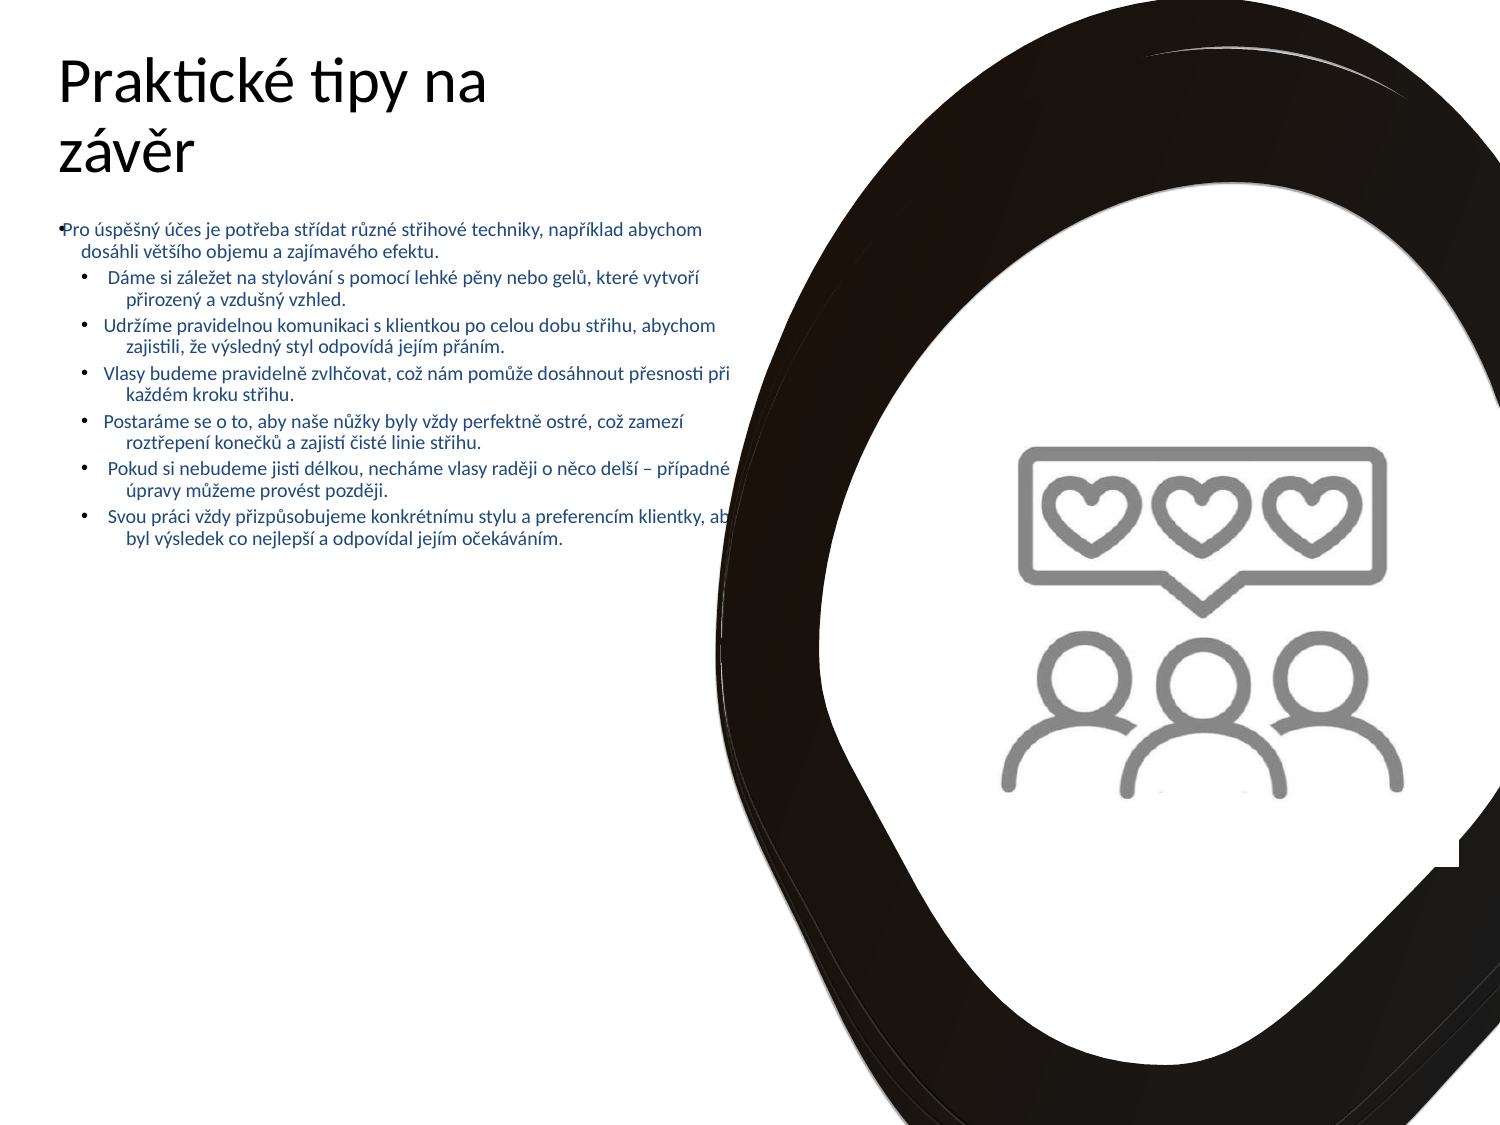

# Praktické tipy na závěr
Pro úspěšný účes je potřeba střídat různé střihové techniky, například abychom dosáhli většího objemu a zajímavého efektu.
 Dáme si záležet na stylování s pomocí lehké pěny nebo gelů, které vytvoří přirozený a vzdušný vzhled.
Udržíme pravidelnou komunikaci s klientkou po celou dobu střihu, abychom zajistili, že výsledný styl odpovídá jejím přáním.
Vlasy budeme pravidelně zvlhčovat, což nám pomůže dosáhnout přesnosti při každém kroku střihu.
Postaráme se o to, aby naše nůžky byly vždy perfektně ostré, což zamezí roztřepení konečků a zajistí čisté linie střihu.
 Pokud si nebudeme jisti délkou, necháme vlasy raději o něco delší – případné úpravy můžeme provést později.
 Svou práci vždy přizpůsobujeme konkrétnímu stylu a preferencím klientky, aby byl výsledek co nejlepší a odpovídal jejím očekáváním.